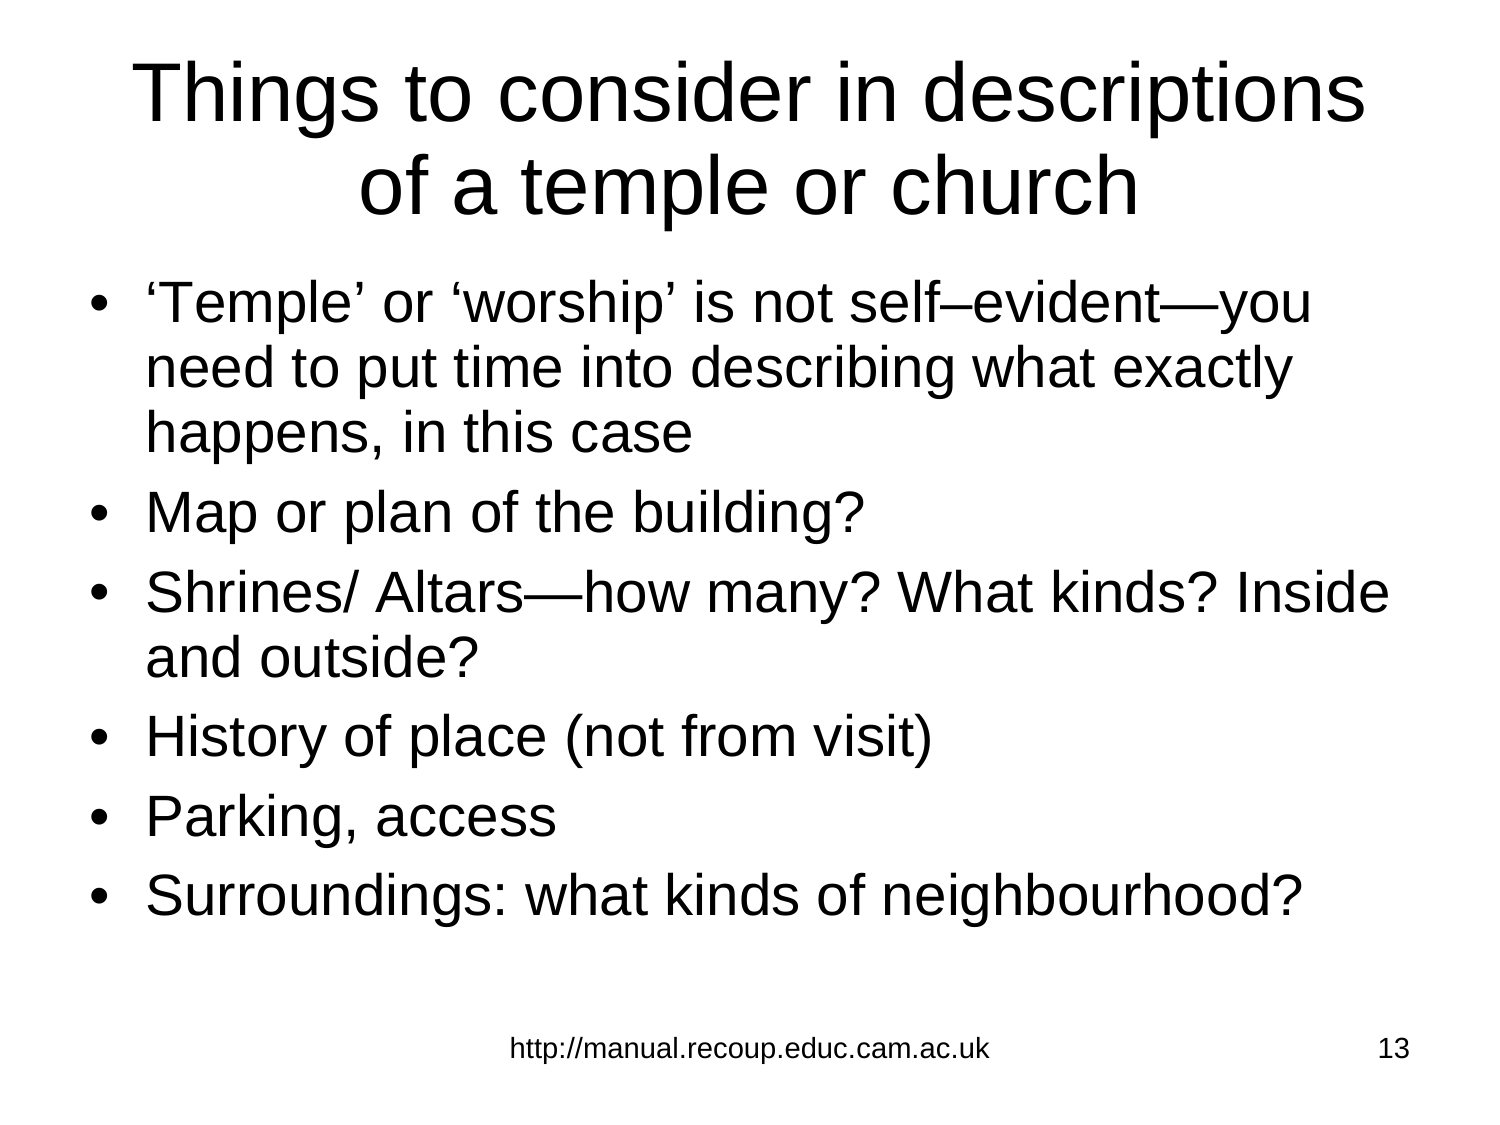

# Things to consider in descriptions of a temple or church
‘Temple’ or ‘worship’ is not self–evident—you need to put time into describing what exactly happens, in this case
Map or plan of the building?
Shrines/ Altars—how many? What kinds? Inside and outside?
History of place (not from visit)
Parking, access
Surroundings: what kinds of neighbourhood?
http://manual.recoup.educ.cam.ac.uk
13